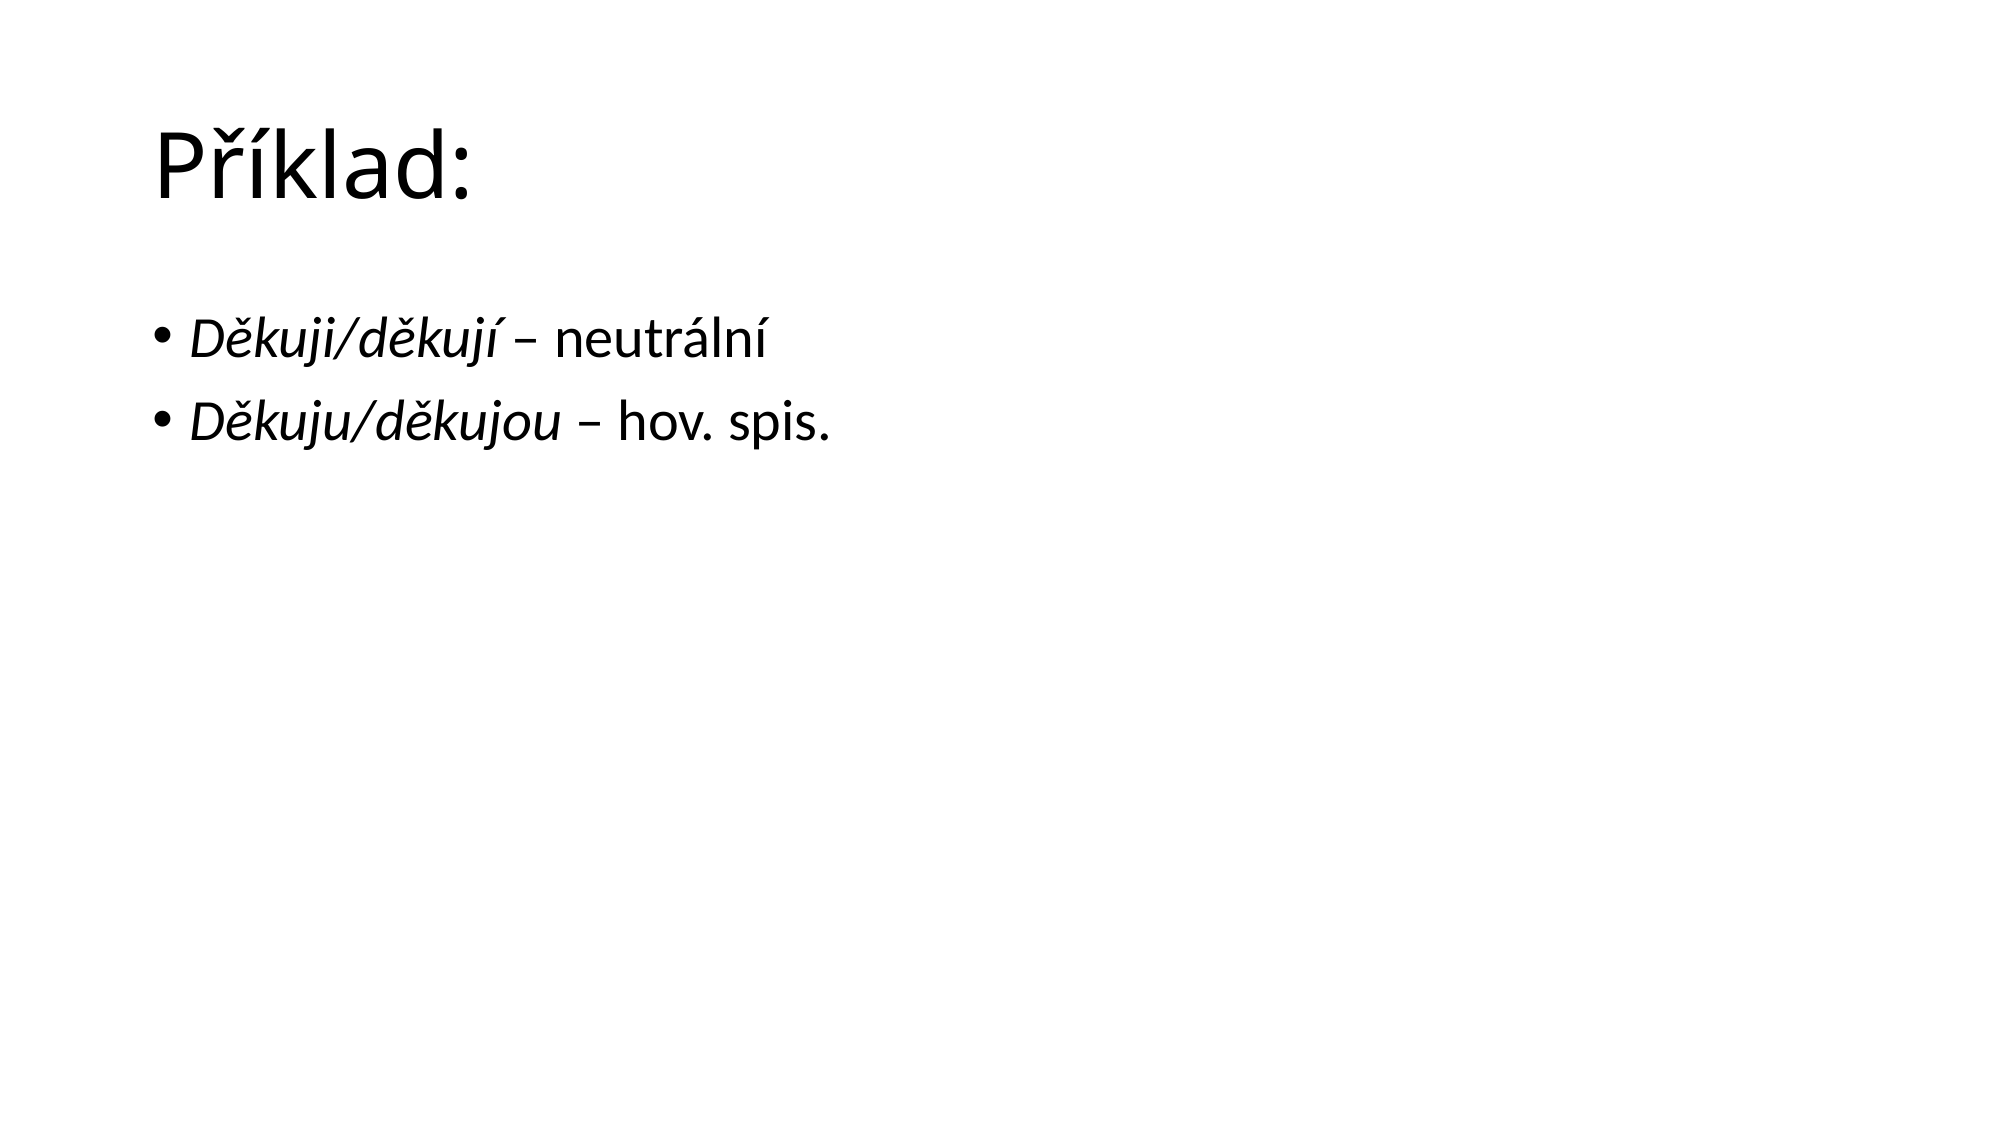

# Příklad:
Děkuji/děkují – neutrální
Děkuju/děkujou – hov. spis.